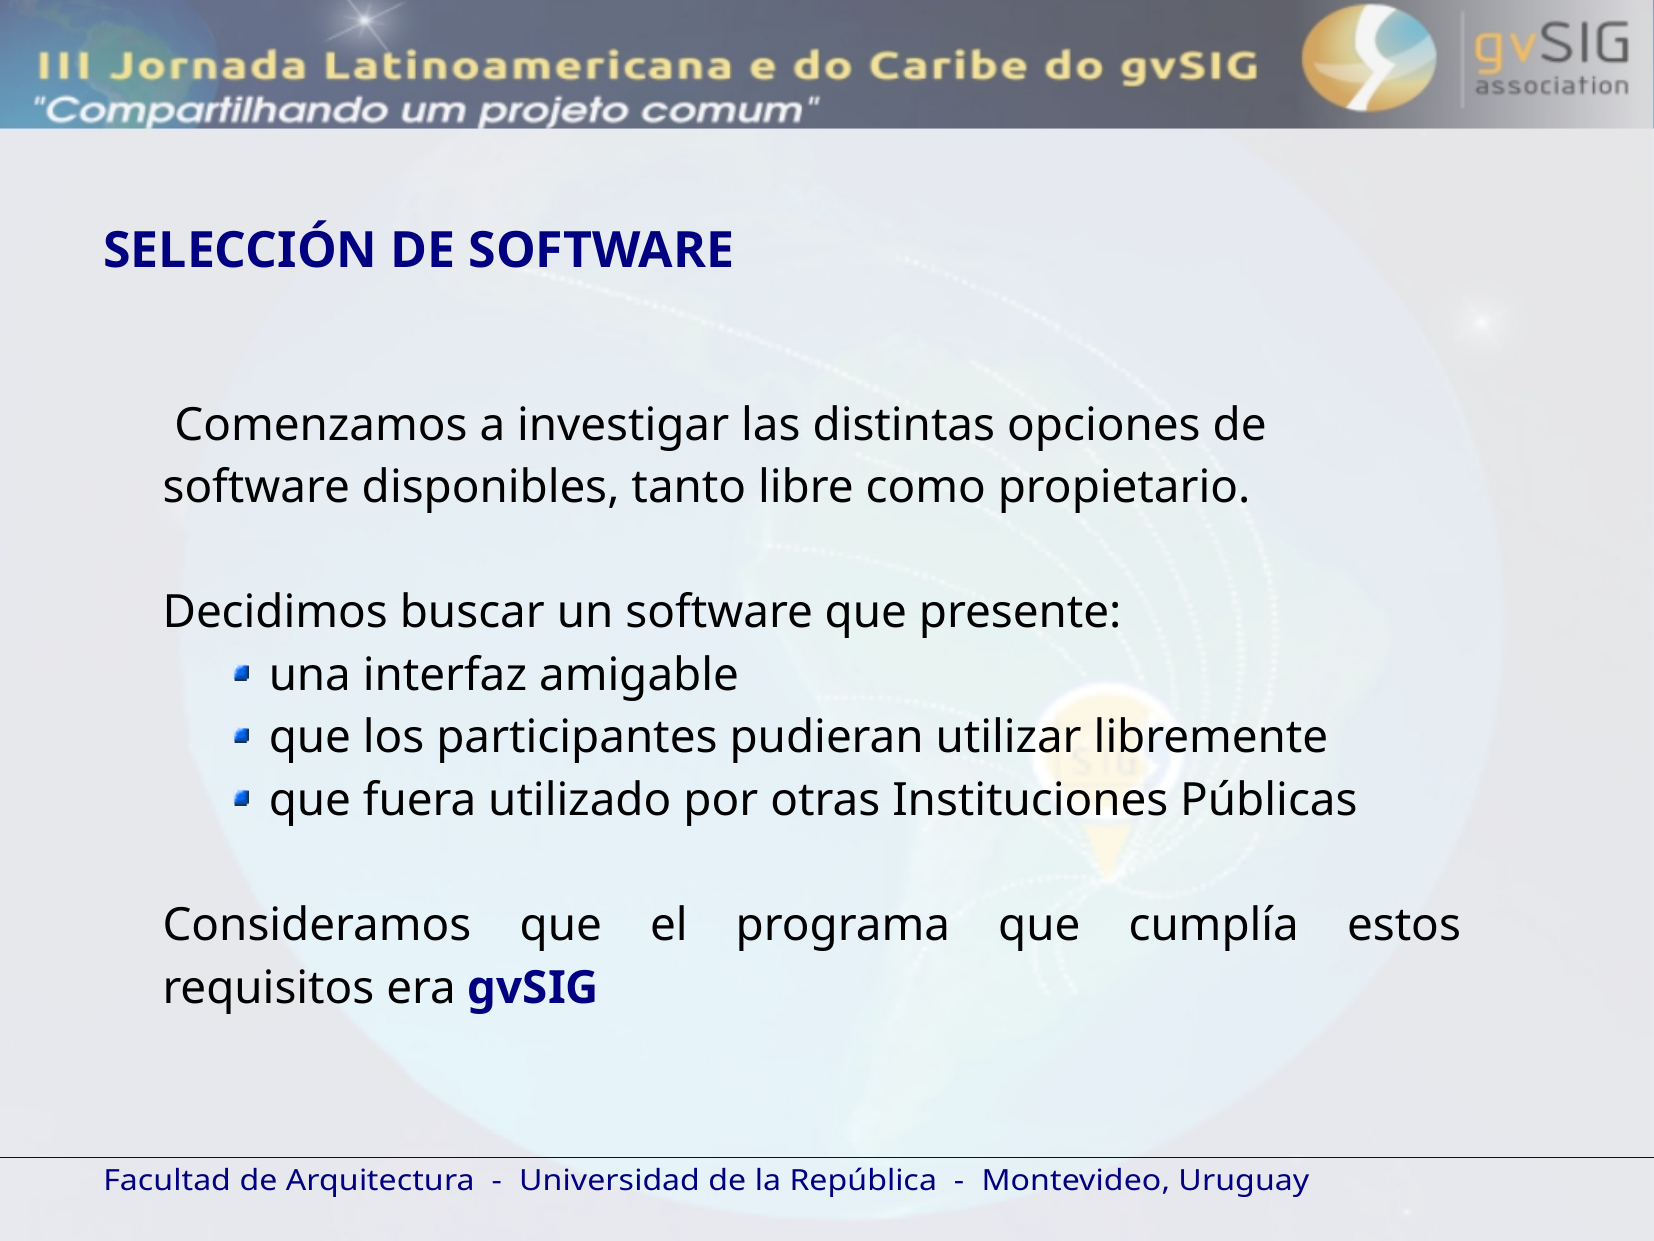

SELECCIÓN DE SOFTWARE
 Comenzamos a investigar las distintas opciones de software disponibles, tanto libre como propietario.
Decidimos buscar un software que presente:
una interfaz amigable
que los participantes pudieran utilizar libremente
que fuera utilizado por otras Instituciones Públicas
Consideramos que el programa que cumplía estos requisitos era gvSIG
Facultad de Arquitectura - Universidad de la República - Montevideo, Uruguay